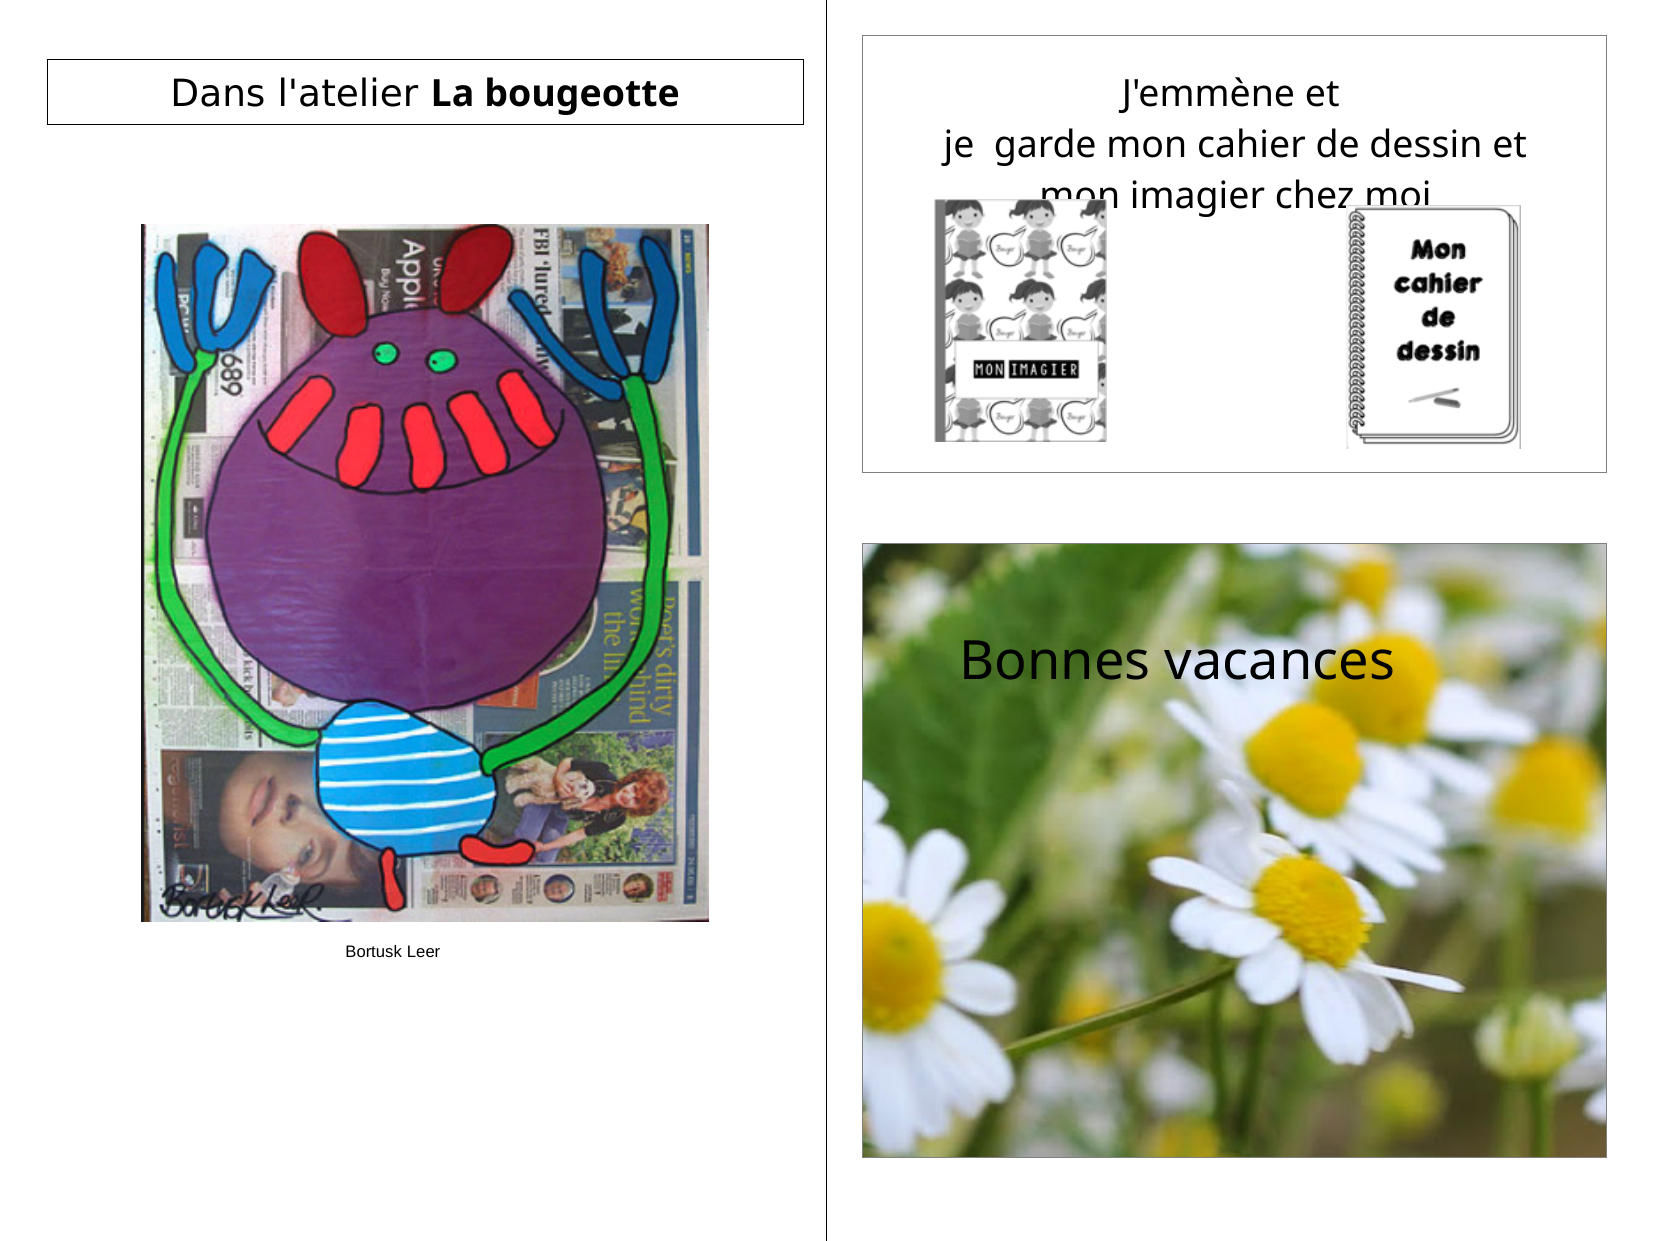

Dans l'atelier La bougeotte
J'emmène et
je garde mon cahier de dessin et mon imagier chez moi
Bonnes vacances
Bortusk Leer